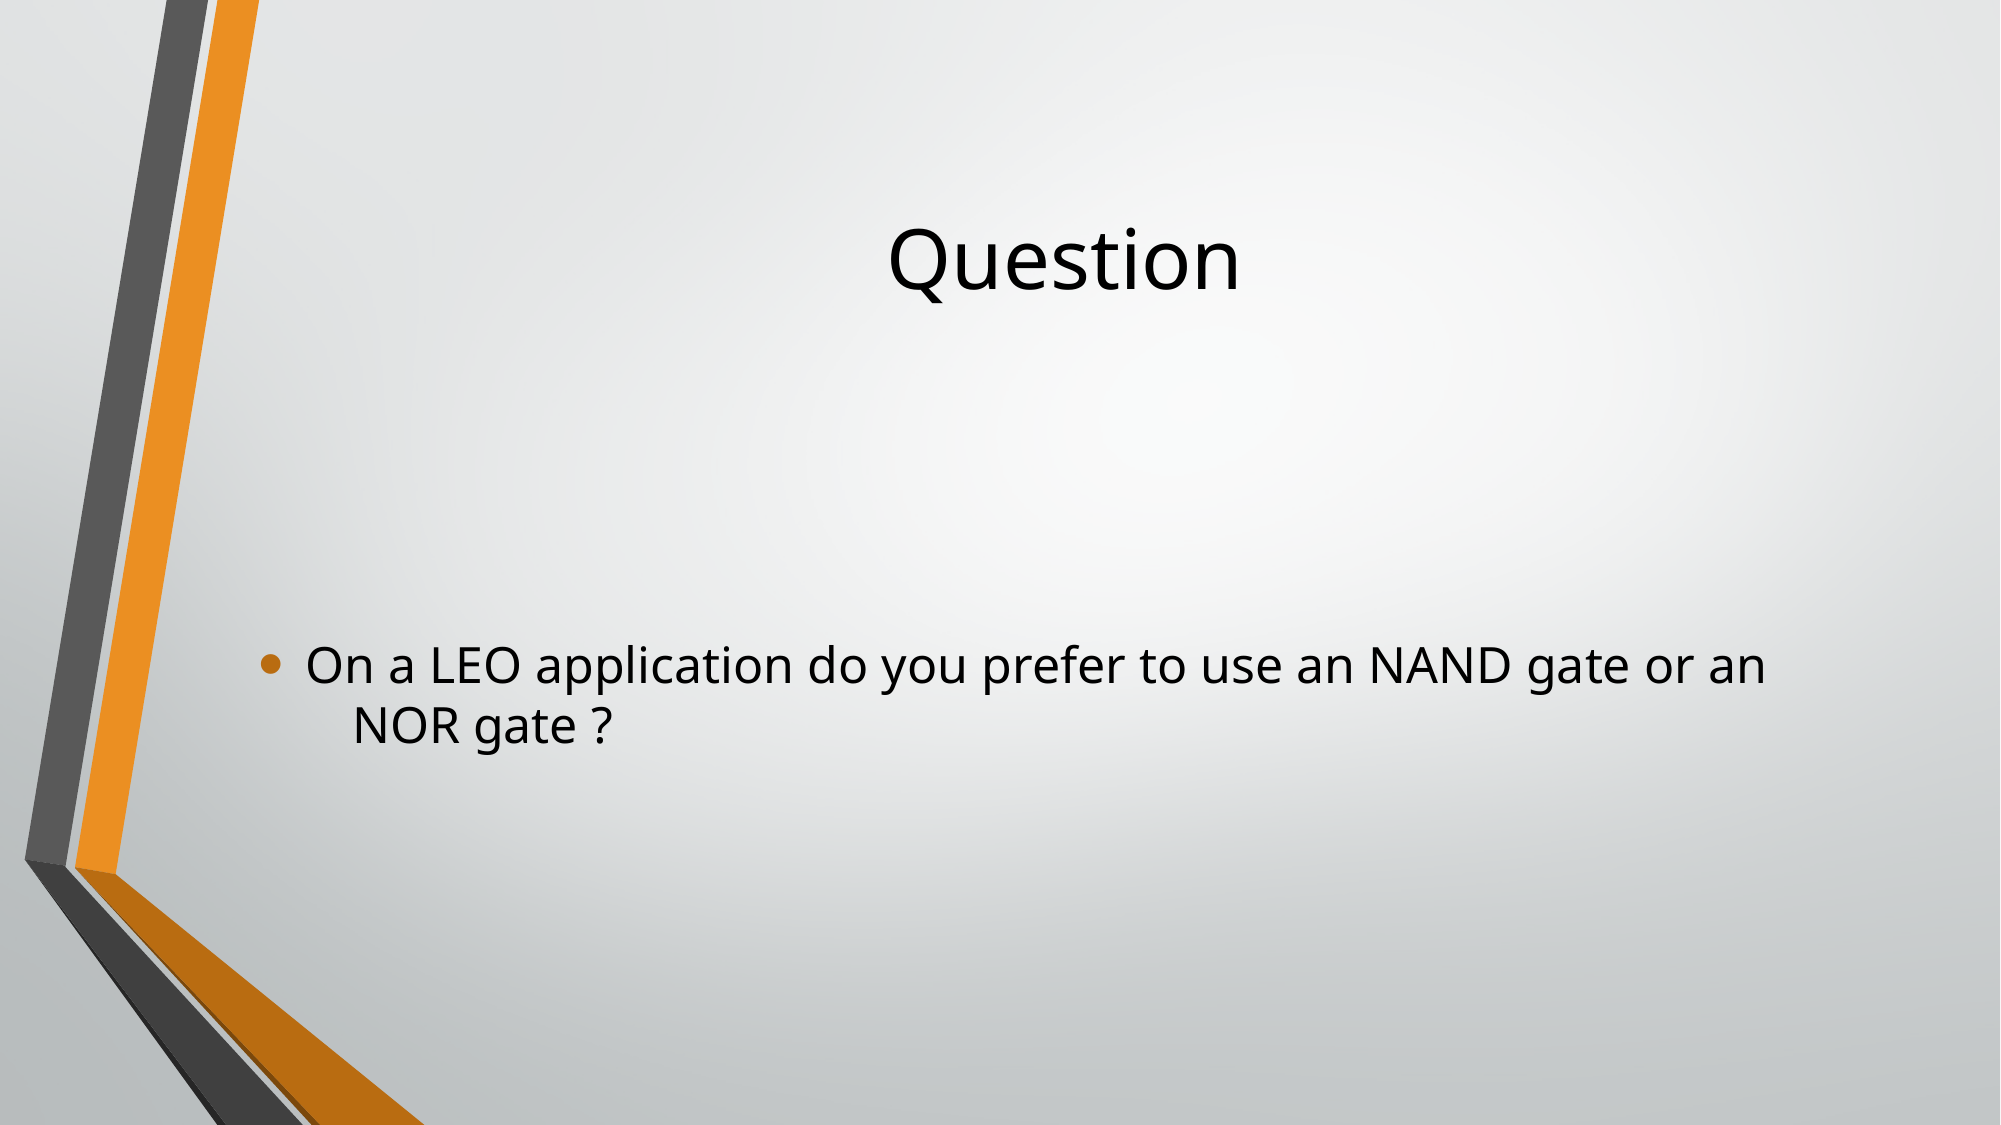

# Question
On a LEO application do you prefer to use an NAND gate or an NOR gate ?